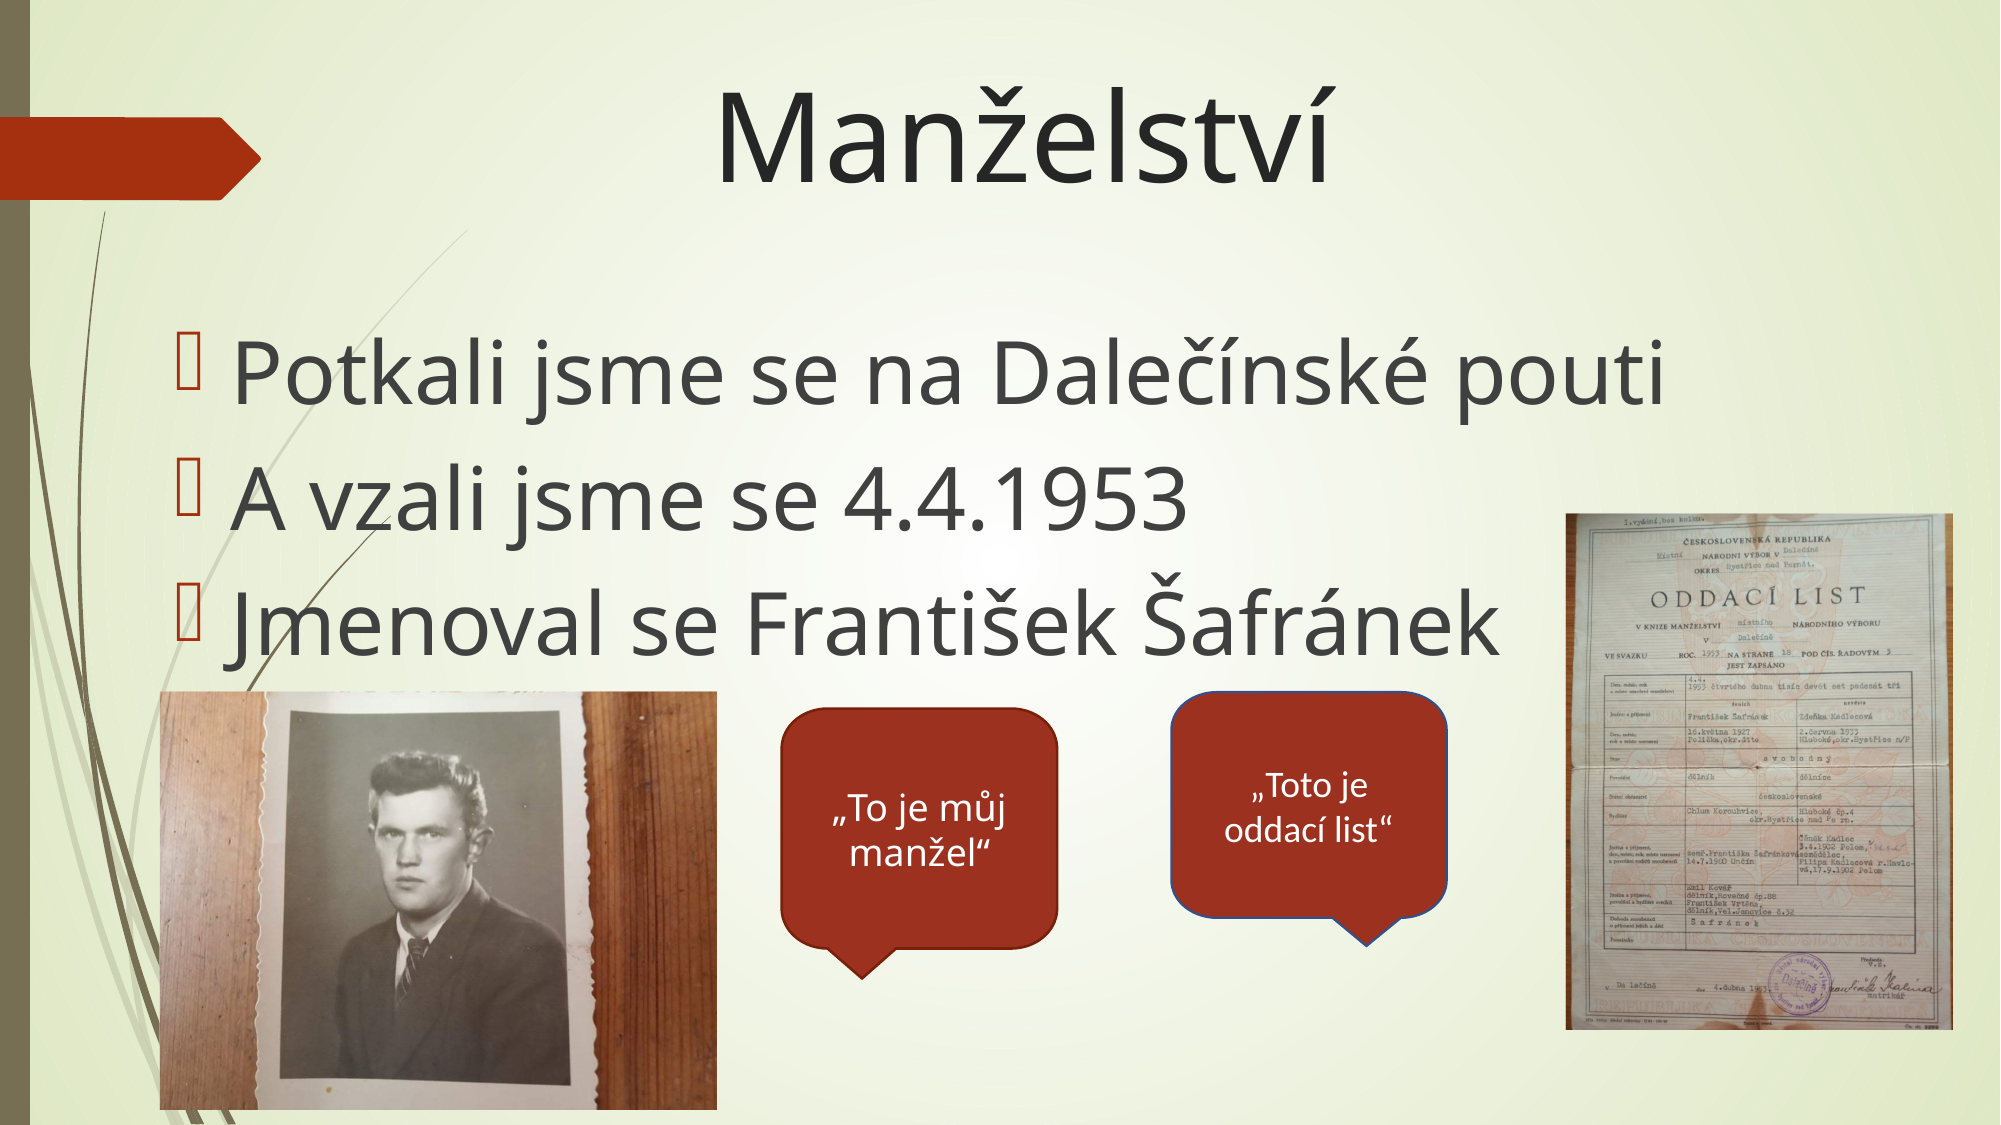

# Manželství
Potkali jsme se na Dalečínské pouti
A vzali jsme se 4.4.1953
Jmenoval se František Šafránek
„Toto je oddací list“
„To je můj manžel“